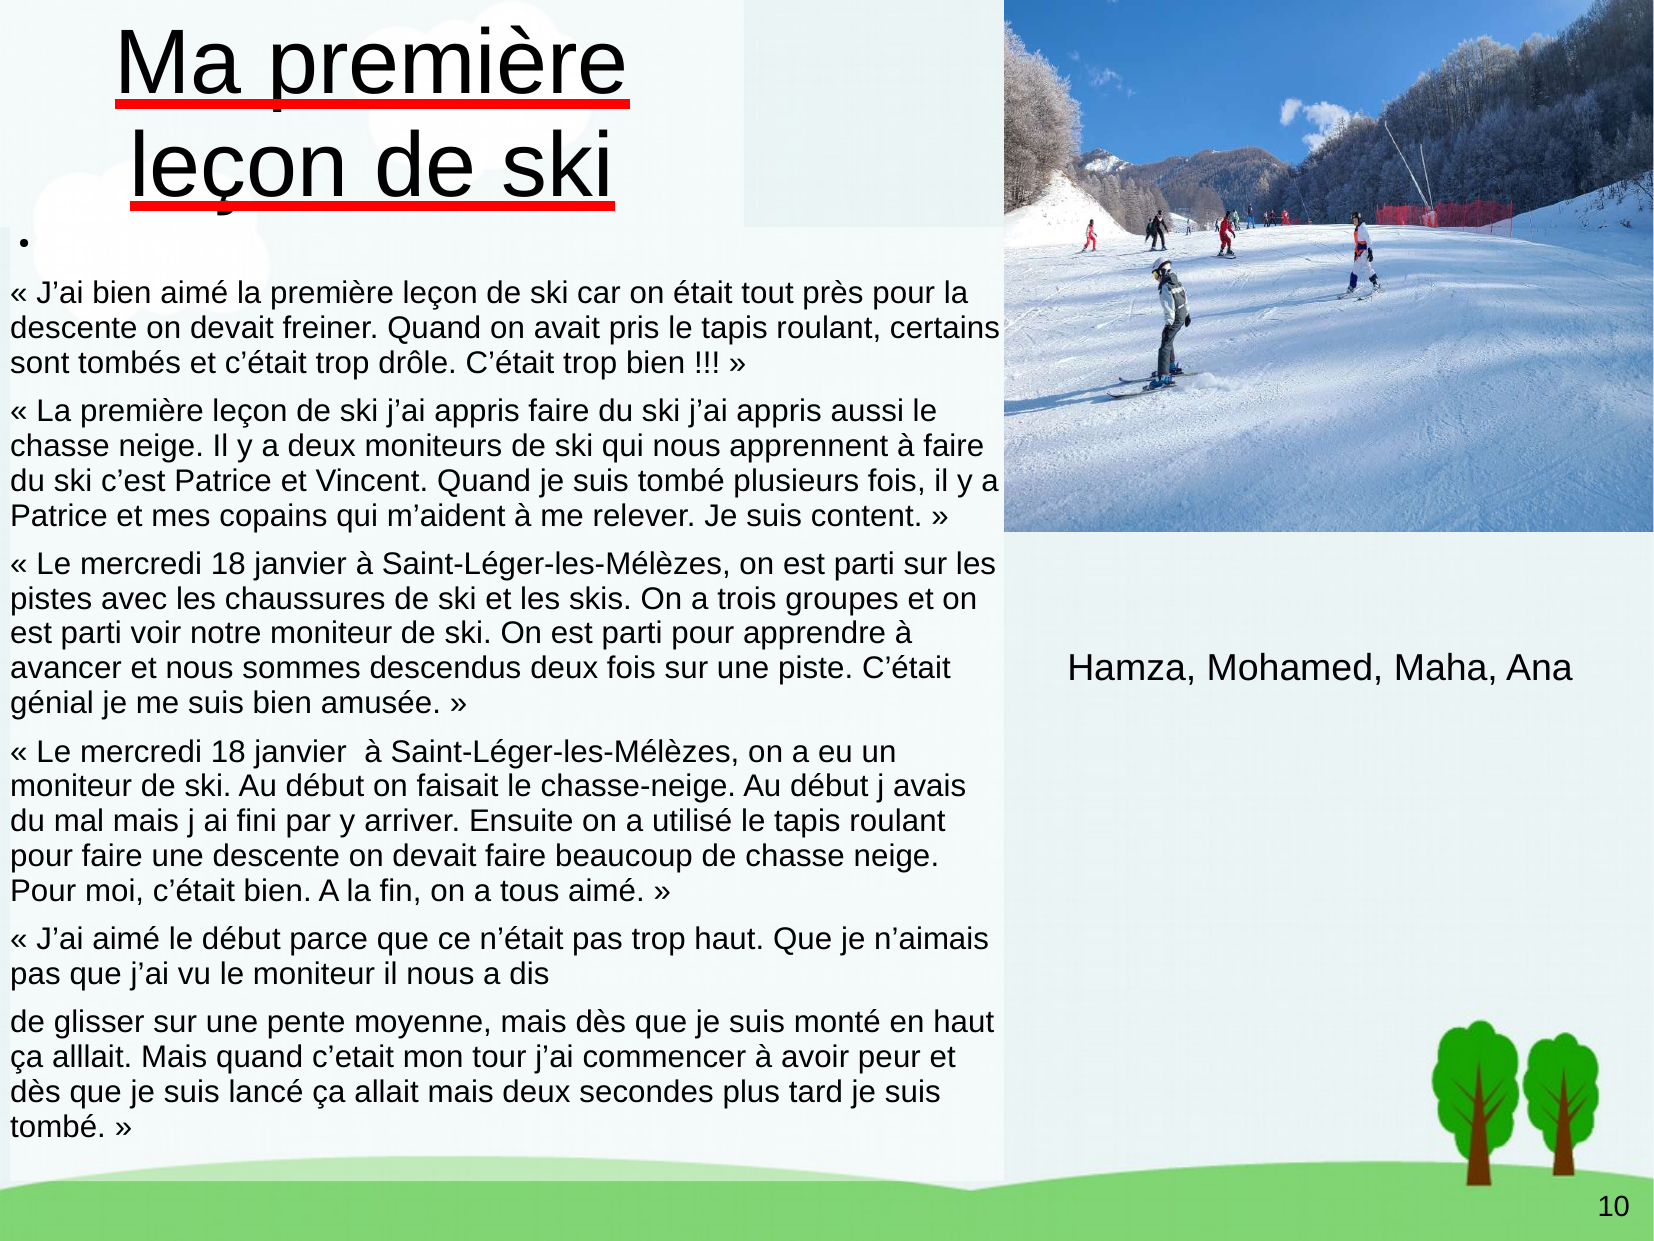

# Ma première leçon de ski
« J’ai bien aimé la première leçon de ski car on était tout près pour la descente on devait freiner. Quand on avait pris le tapis roulant, certains sont tombés et c’était trop drôle. C’était trop bien !!! »
« La première leçon de ski j’ai appris faire du ski j’ai appris aussi le chasse neige. Il y a deux moniteurs de ski qui nous apprennent à faire du ski c’est Patrice et Vincent. Quand je suis tombé plusieurs fois, il y a Patrice et mes copains qui m’aident à me relever. Je suis content. »
« Le mercredi 18 janvier à Saint-Léger-les-Mélèzes, on est parti sur les pistes avec les chaussures de ski et les skis. On a trois groupes et on est parti voir notre moniteur de ski. On est parti pour apprendre à avancer et nous sommes descendus deux fois sur une piste. C’était génial je me suis bien amusée. »
« Le mercredi 18 janvier à Saint-Léger-les-Mélèzes, on a eu un moniteur de ski. Au début on faisait le chasse-neige. Au début j avais du mal mais j ai fini par y arriver. Ensuite on a utilisé le tapis roulant pour faire une descente on devait faire beaucoup de chasse neige. Pour moi, c’était bien. A la fin, on a tous aimé. »
« J’ai aimé le début parce que ce n’était pas trop haut. Que je n’aimais pas que j’ai vu le moniteur il nous a dis
de glisser sur une pente moyenne, mais dès que je suis monté en haut ça alllait. Mais quand c’etait mon tour j’ai commencer à avoir peur et dès que je suis lancé ça allait mais deux secondes plus tard je suis tombé. »
Hamza, Mohamed, Maha, Ana
10